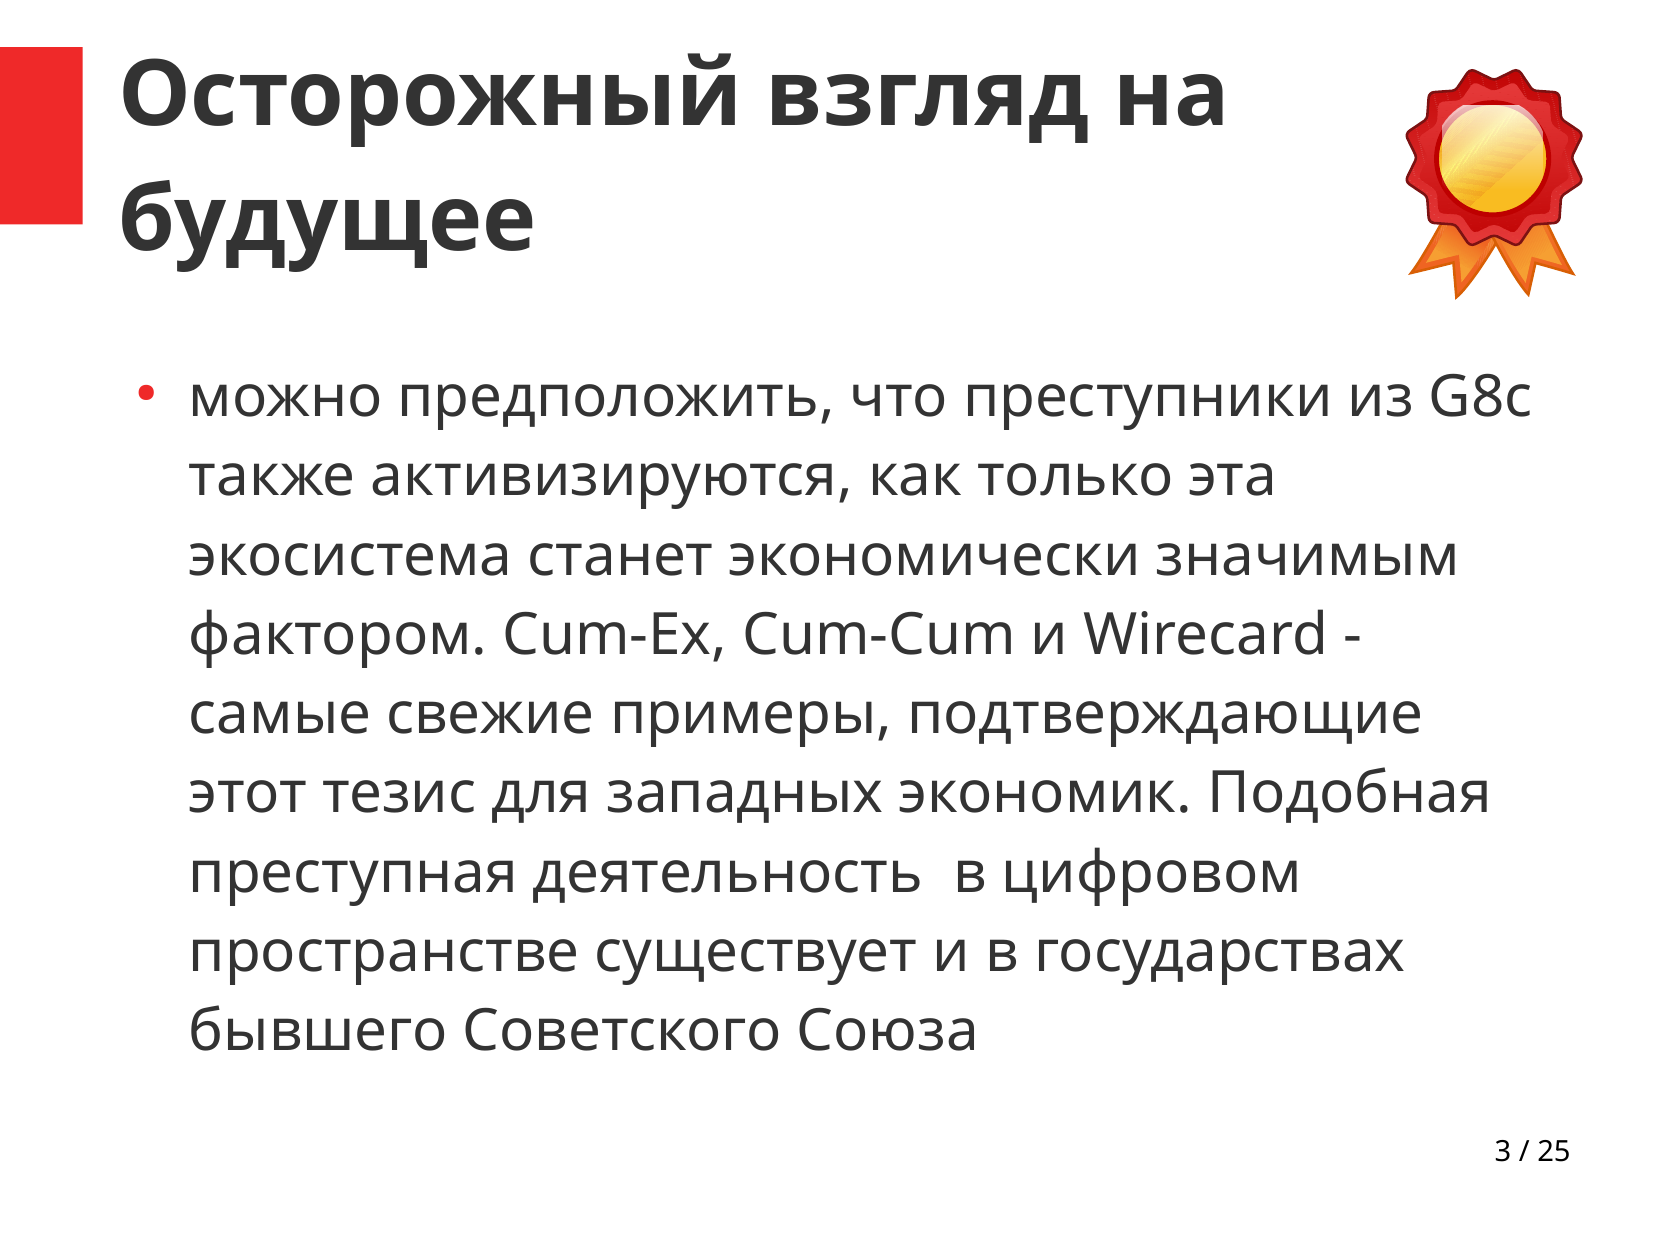

# Осторожный взгляд на будущее
можно предположить, что преступники из G8c также активизируются, как только эта экосистема станет экономически значимым фактором. Cum-Ex, Cum-Cum и Wirecard - самые свежие примеры, подтверждающие этот тезис для западных экономик. Подобная преступная деятельность в цифровом пространстве существует и в государствах бывшего Советского Союза
3